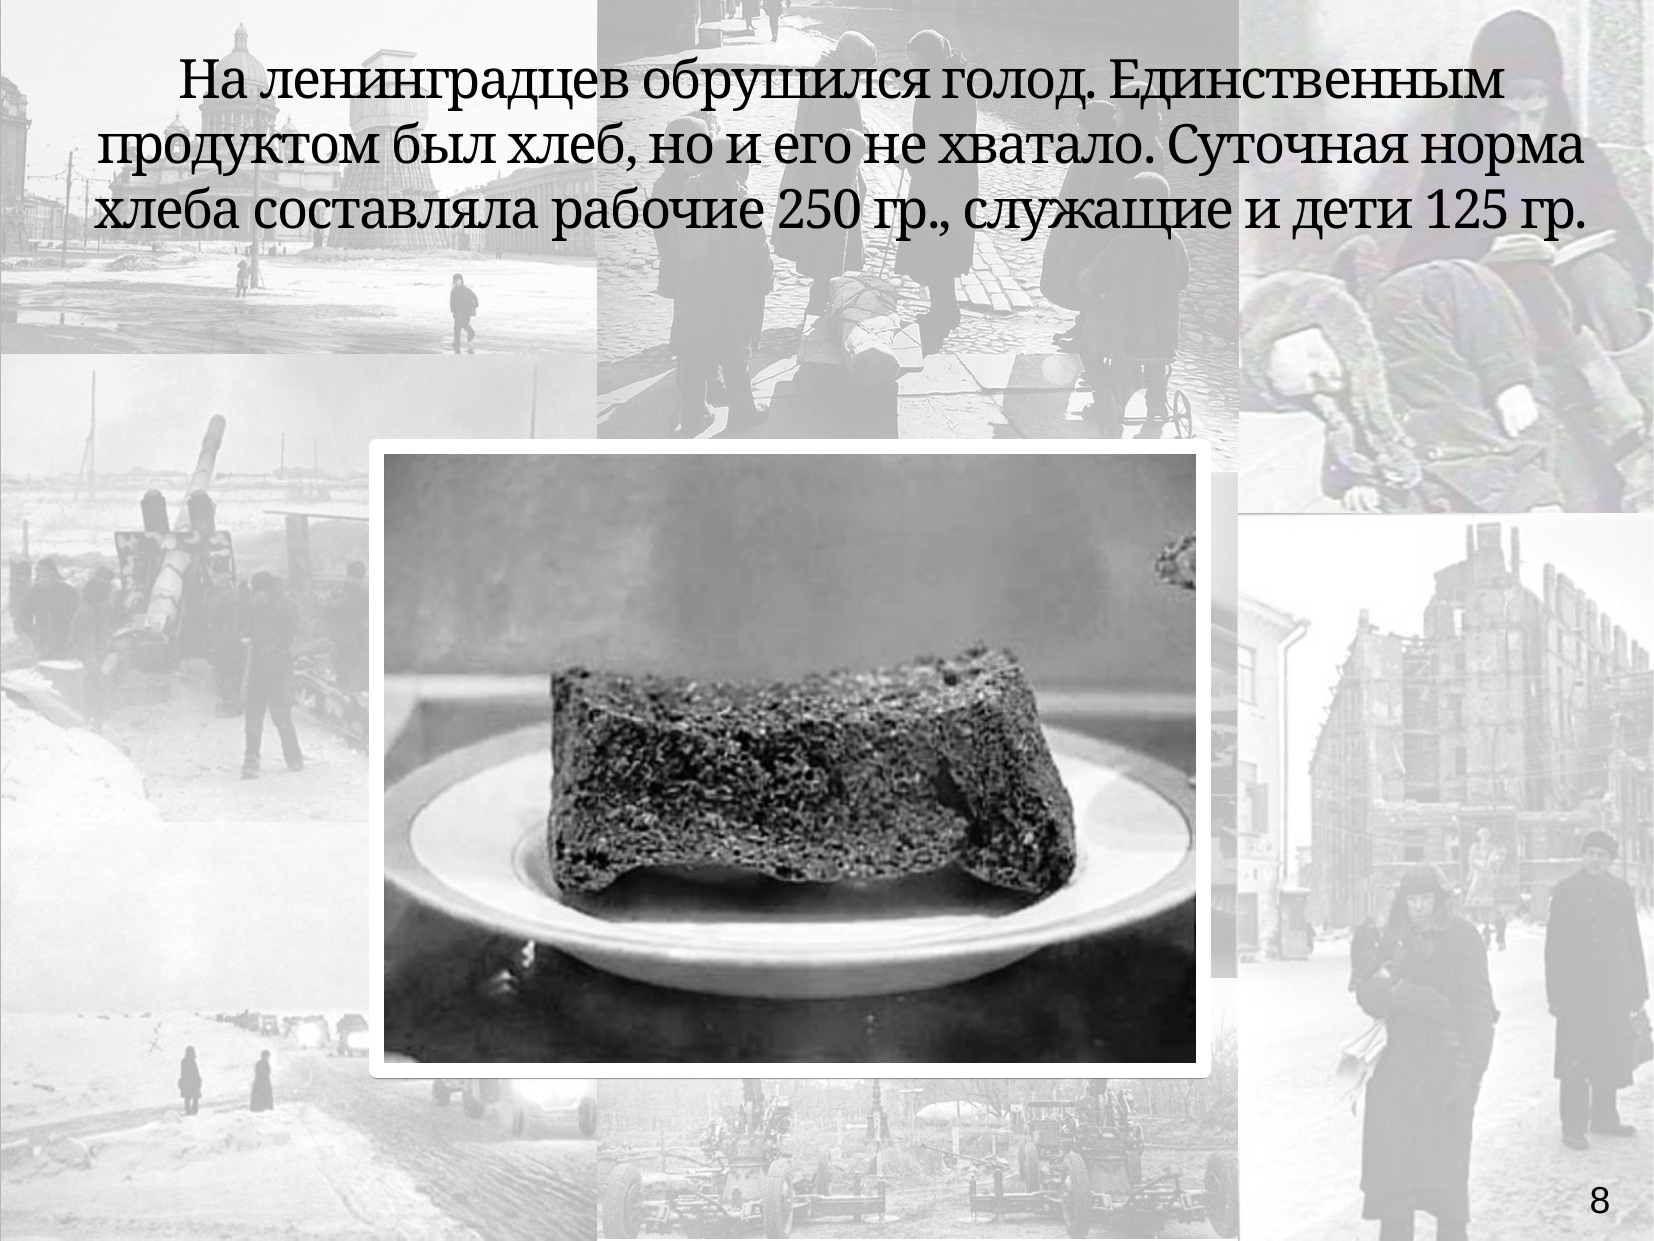

На ленинградцев обрушился голод. Единственным продуктом был хлеб, но и его не хватало. Суточная норма хлеба составляла рабочие 250 гр., служащие и дети 125 гр.